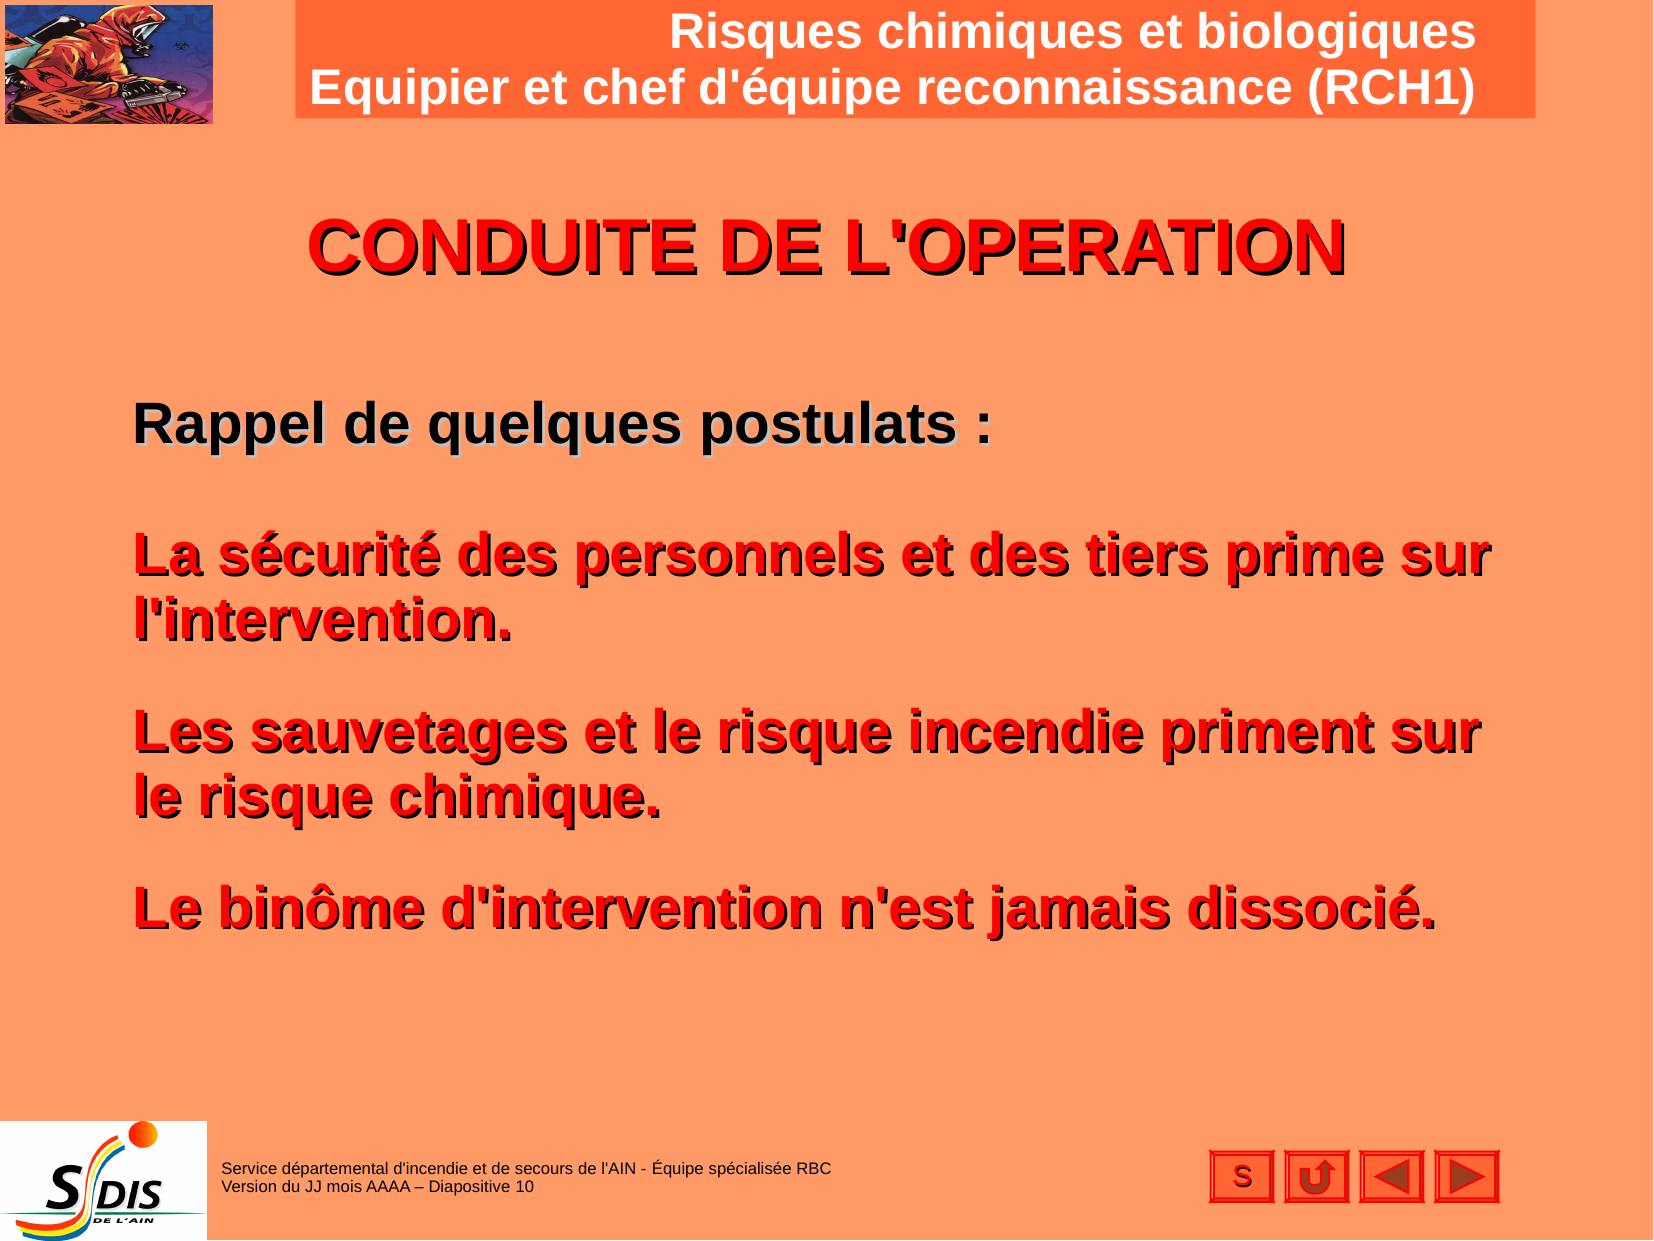

CONDUITE DE L'OPERATION
Rappel de quelques postulats :
La sécurité des personnels et des tiers prime sur l'intervention.
Les sauvetages et le risque incendie priment sur le risque chimique.
Le binôme d'intervention n'est jamais dissocié.
S